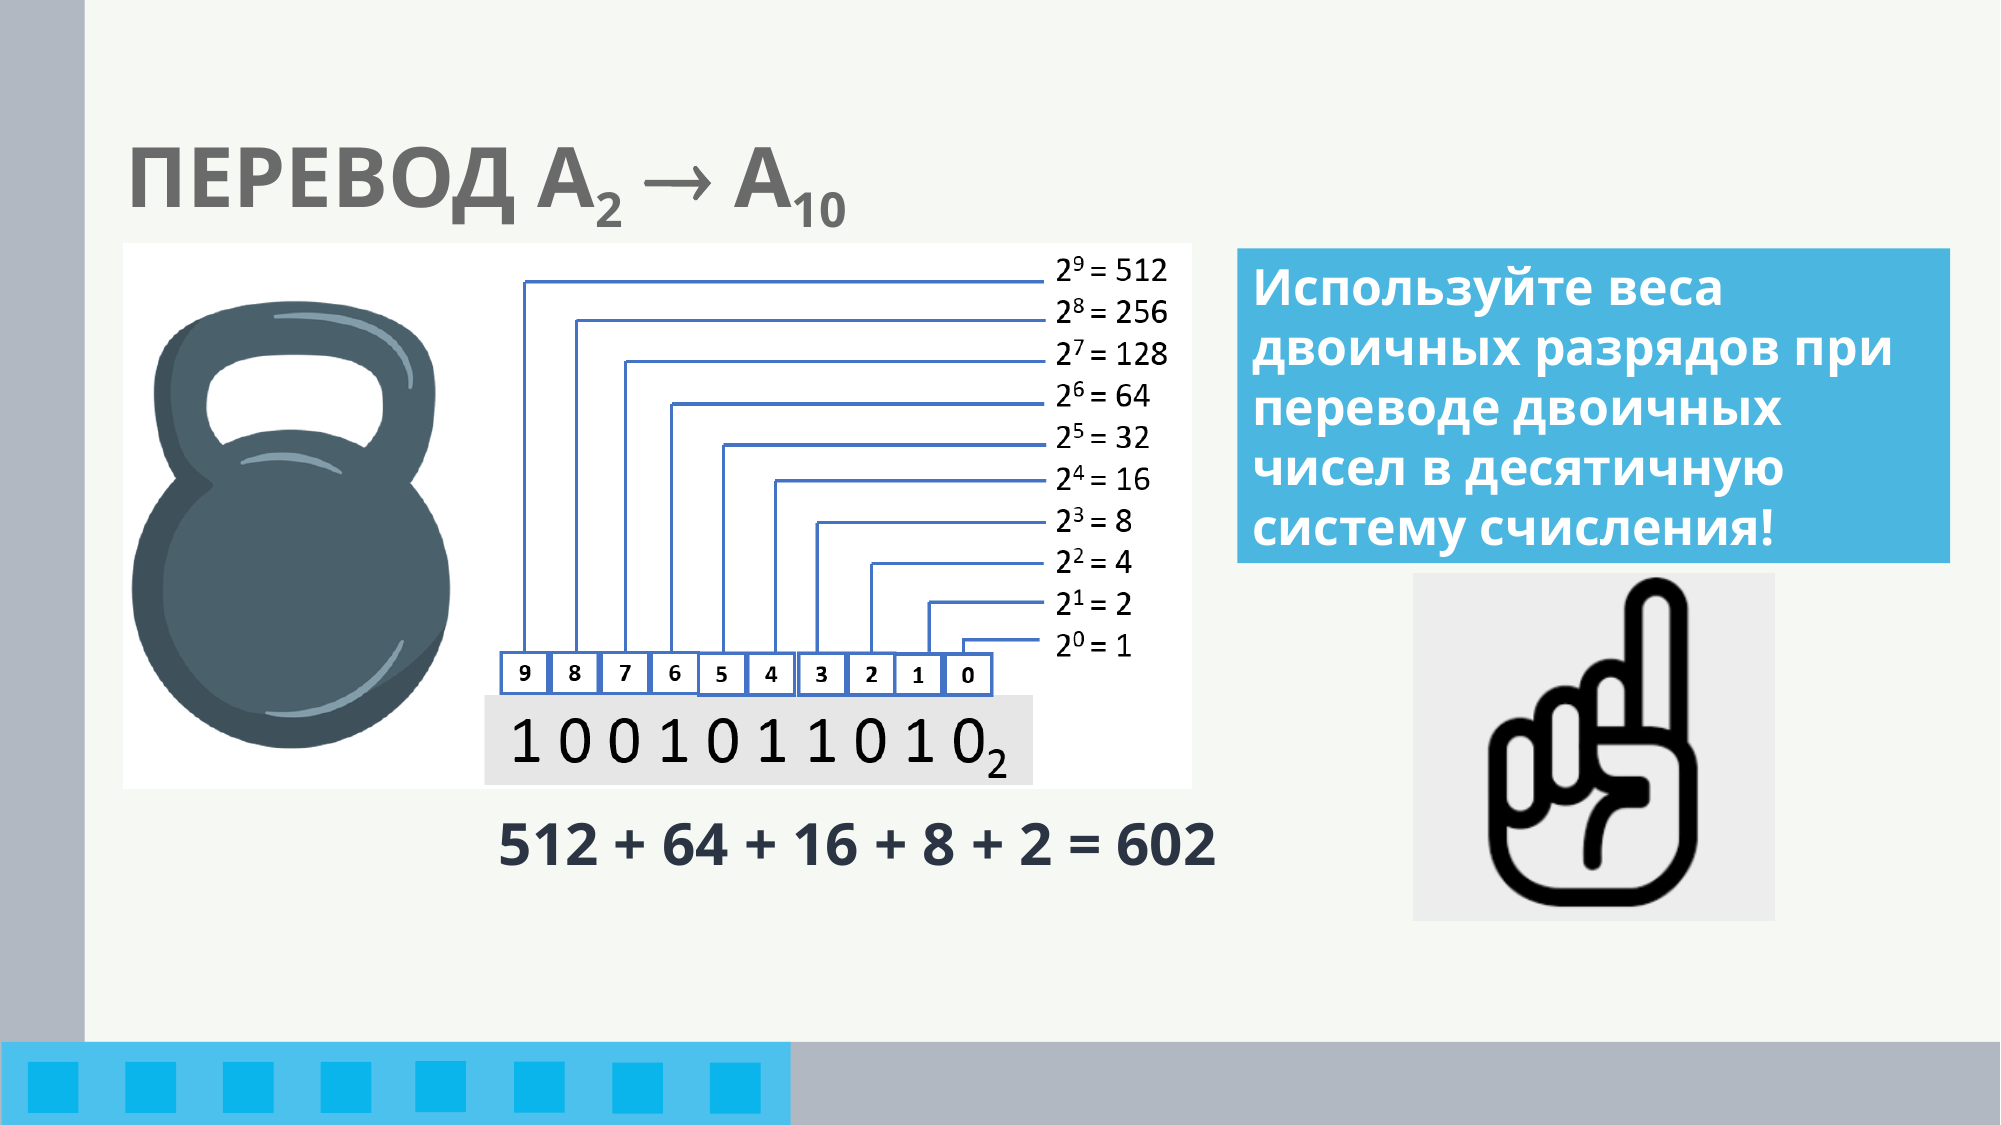

# ПЕРЕВОД А2  А10
Используйте веса двоичных разрядов при переводе двоичных чисел в десятичную систему счисления!
512 + 64 + 16 + 8 + 2 = 602